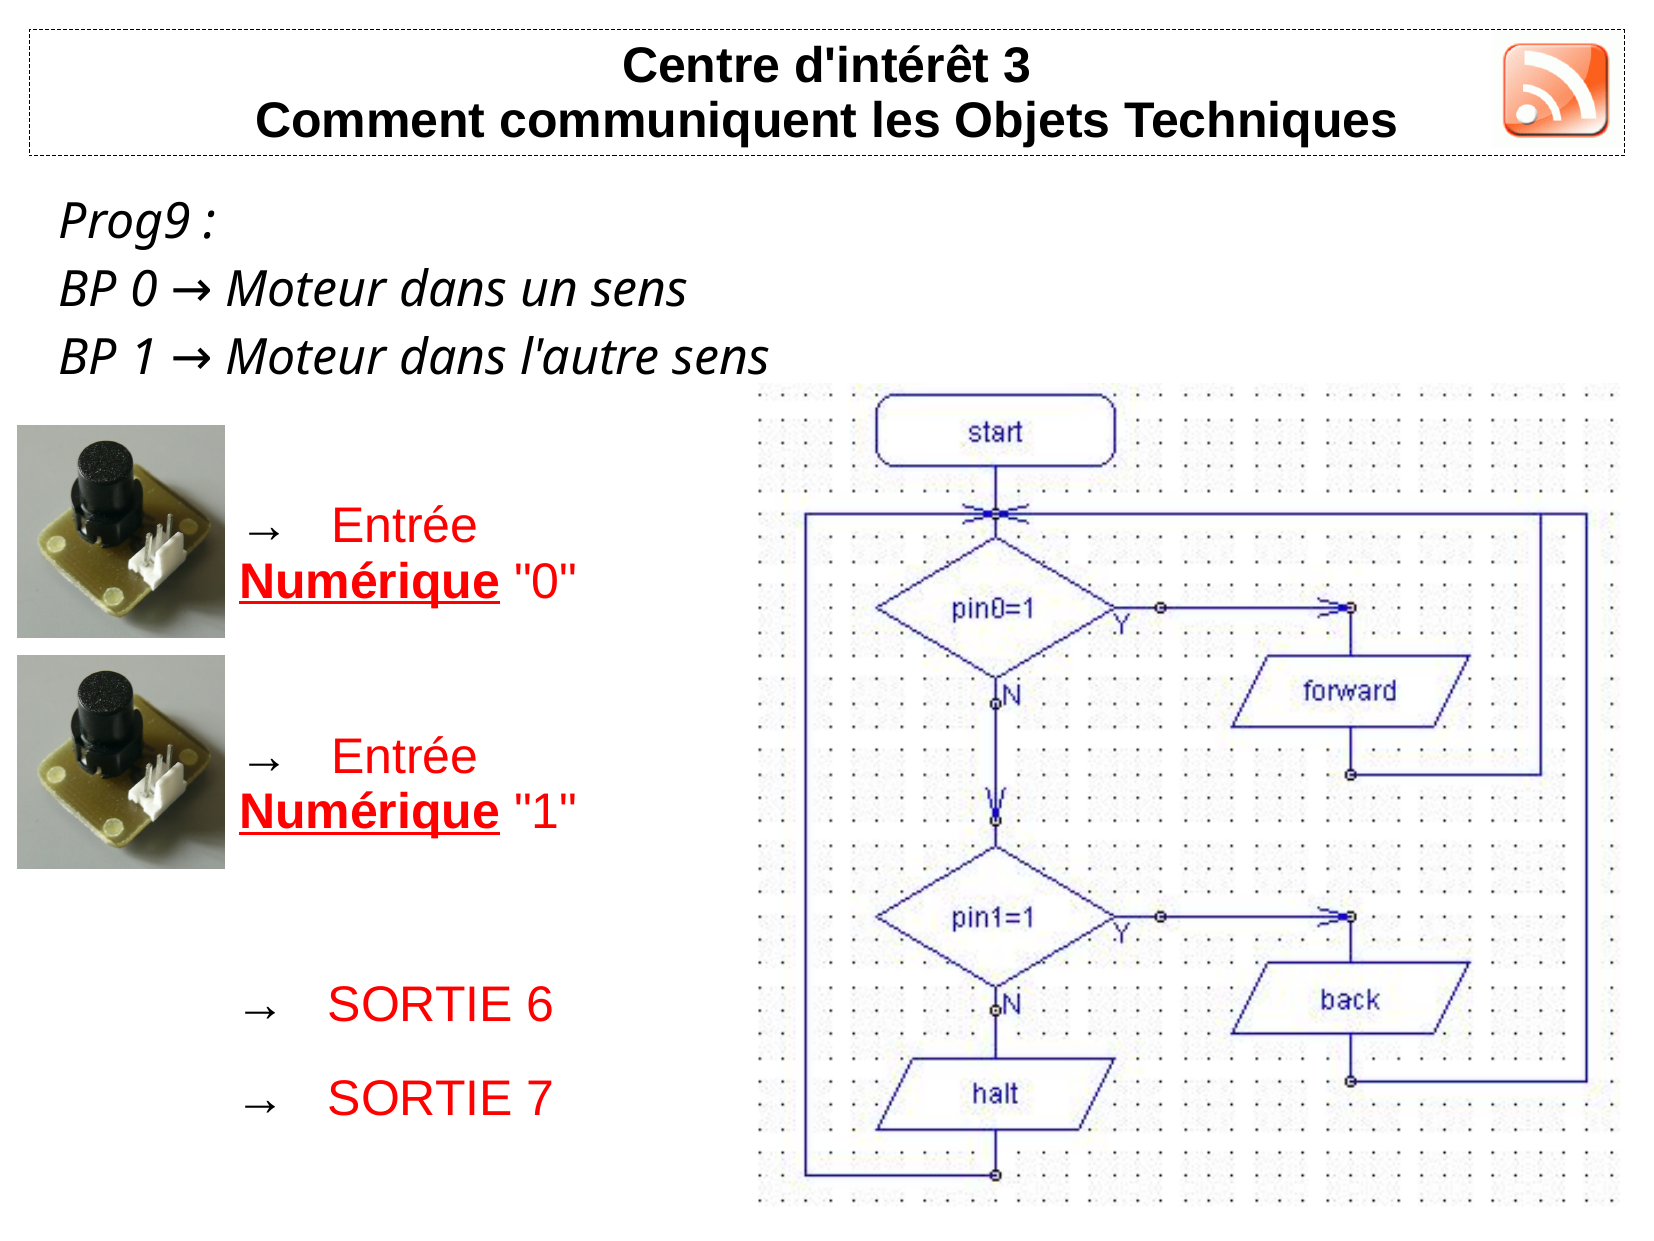

Centre d'intérêt 3
Comment communiquent les Objets Techniques
Prog9 :
BP 0 → Moteur dans un sens
BP 1 → Moteur dans l'autre sens
→ Entrée
Numérique "0"
→ Entrée
Numérique "1"
→ SORTIE 6
→ SORTIE 7